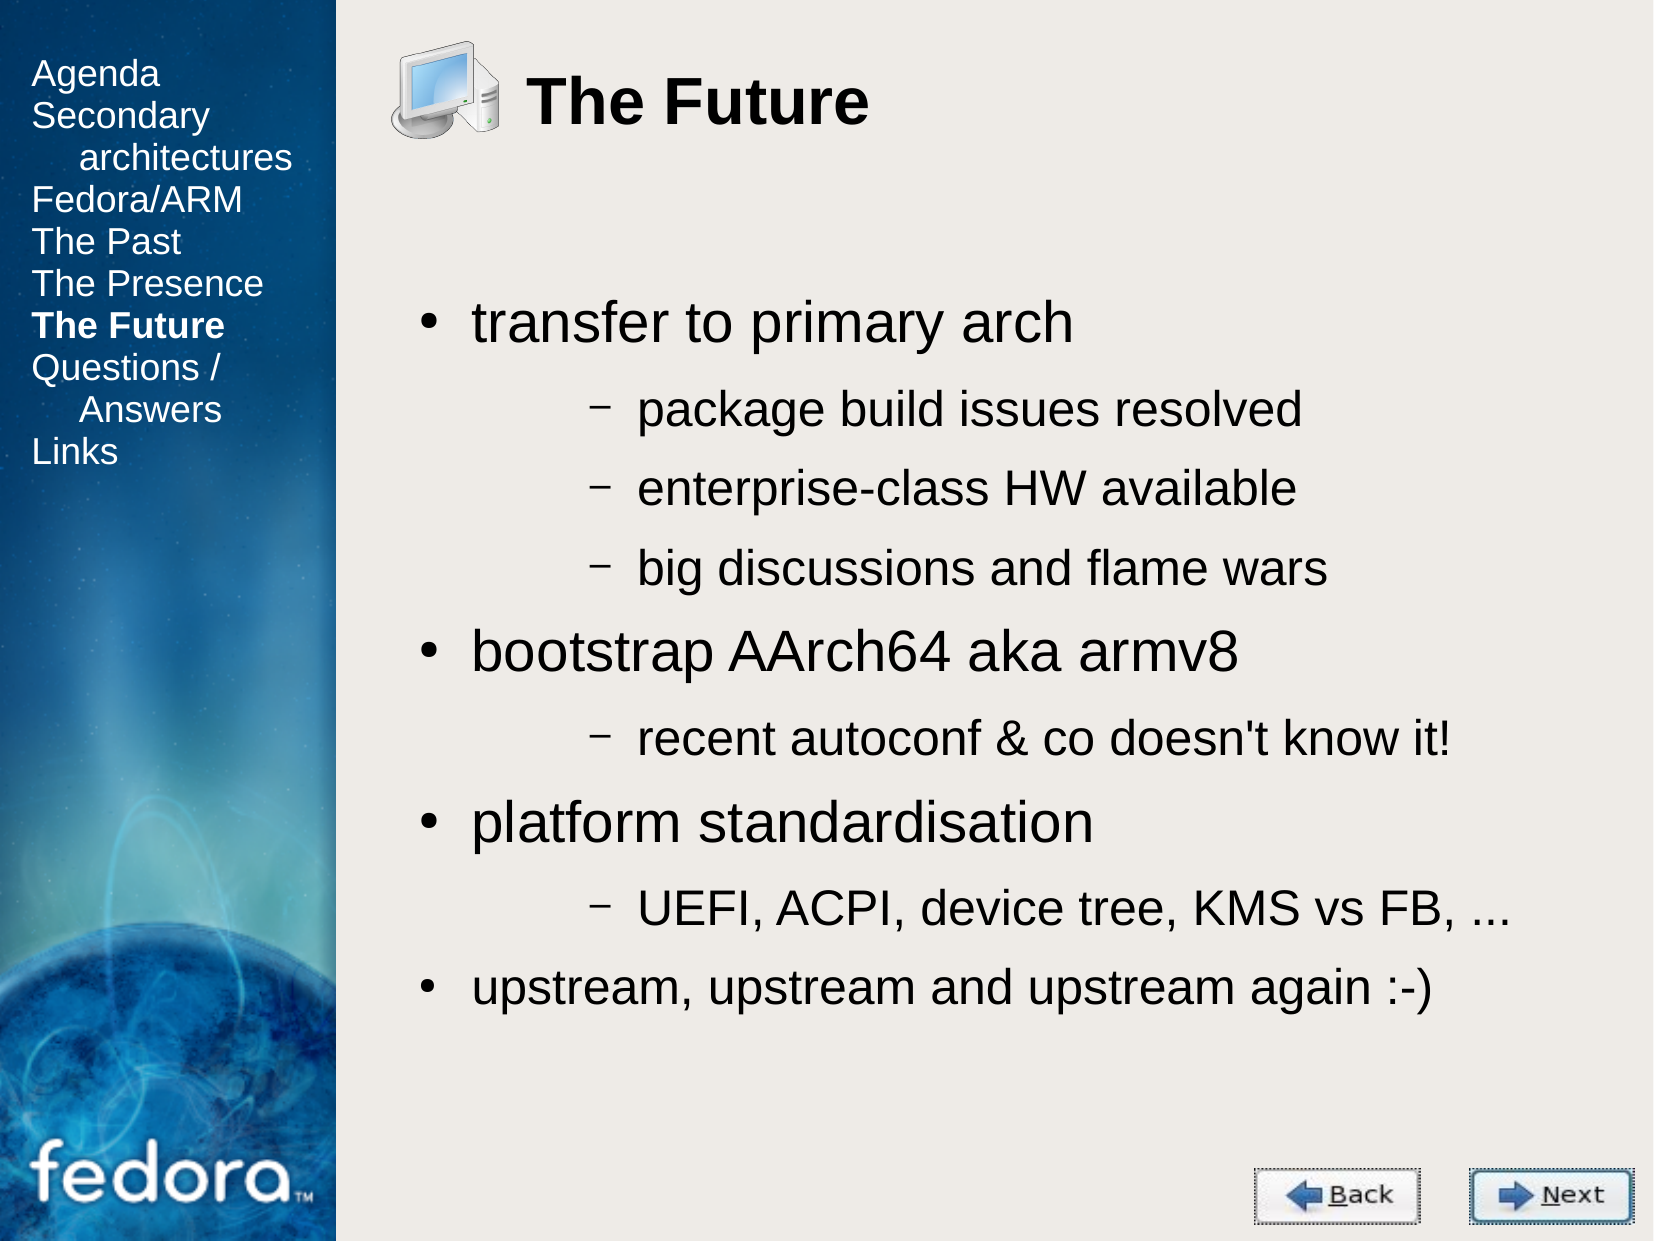

Agenda
Secondary architectures
Fedora/ARM
The Past
The Presence
The Future
Questions / Answers
Links
# Agenda
The Future
transfer to primary arch
package build issues resolved
enterprise-class HW available
big discussions and flame wars
bootstrap AArch64 aka armv8
recent autoconf & co doesn't know it!
platform standardisation
UEFI, ACPI, device tree, KMS vs FB, ...
upstream, upstream and upstream again :-)